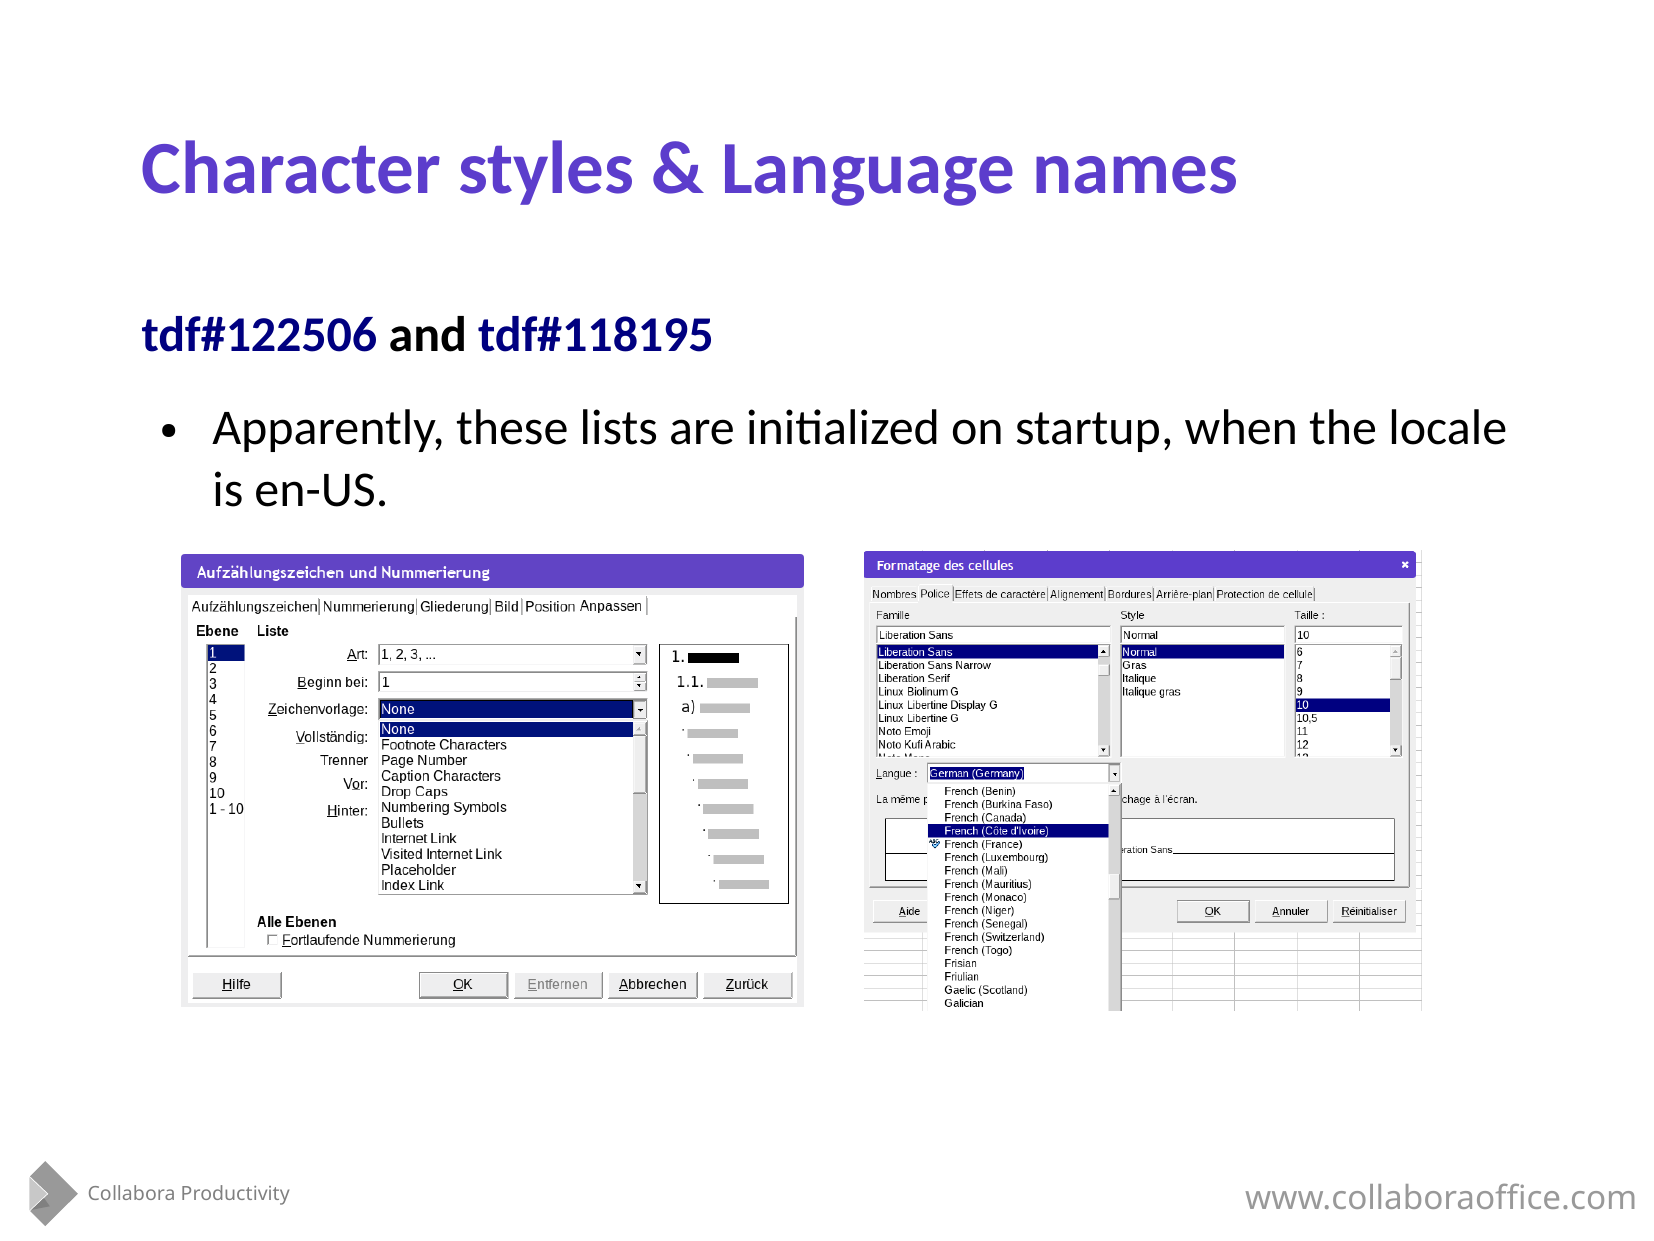

# Character styles & Language names
tdf#122506 and tdf#118195
Apparently, these lists are initialized on startup, when the locale is en-US.